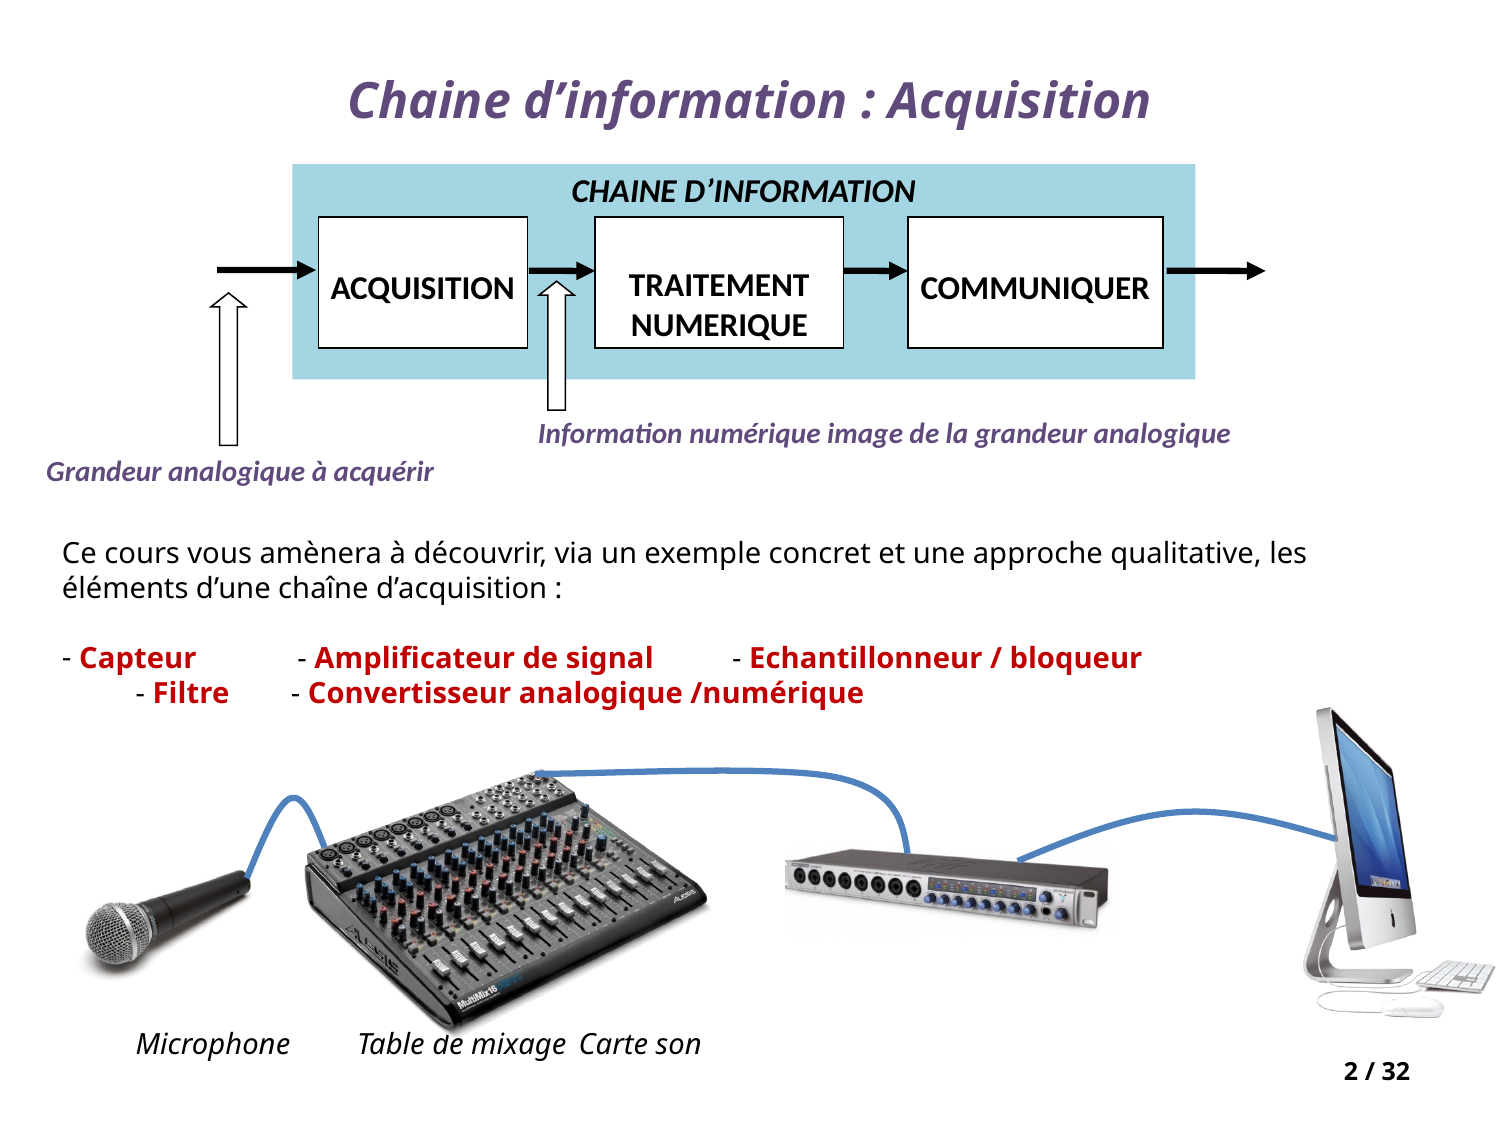

# Chaine d’information : Acquisition
CHAINE D’INFORMATION
Ce cours vous amènera à découvrir, via un exemple concret et une approche qualitative, les éléments d’une chaîne d’acquisition :
 Capteur	- Amplificateur de signal	 - Echantillonneur / bloqueur
	- Filtre	 - Convertisseur analogique /numérique
	Microphone	Table de mixage	Carte son
ACQUISITION
TRAITEMENT NUMERIQUE
COMMUNIQUER
Information numérique image de la grandeur analogique
Grandeur analogique à acquérir
2 / 32